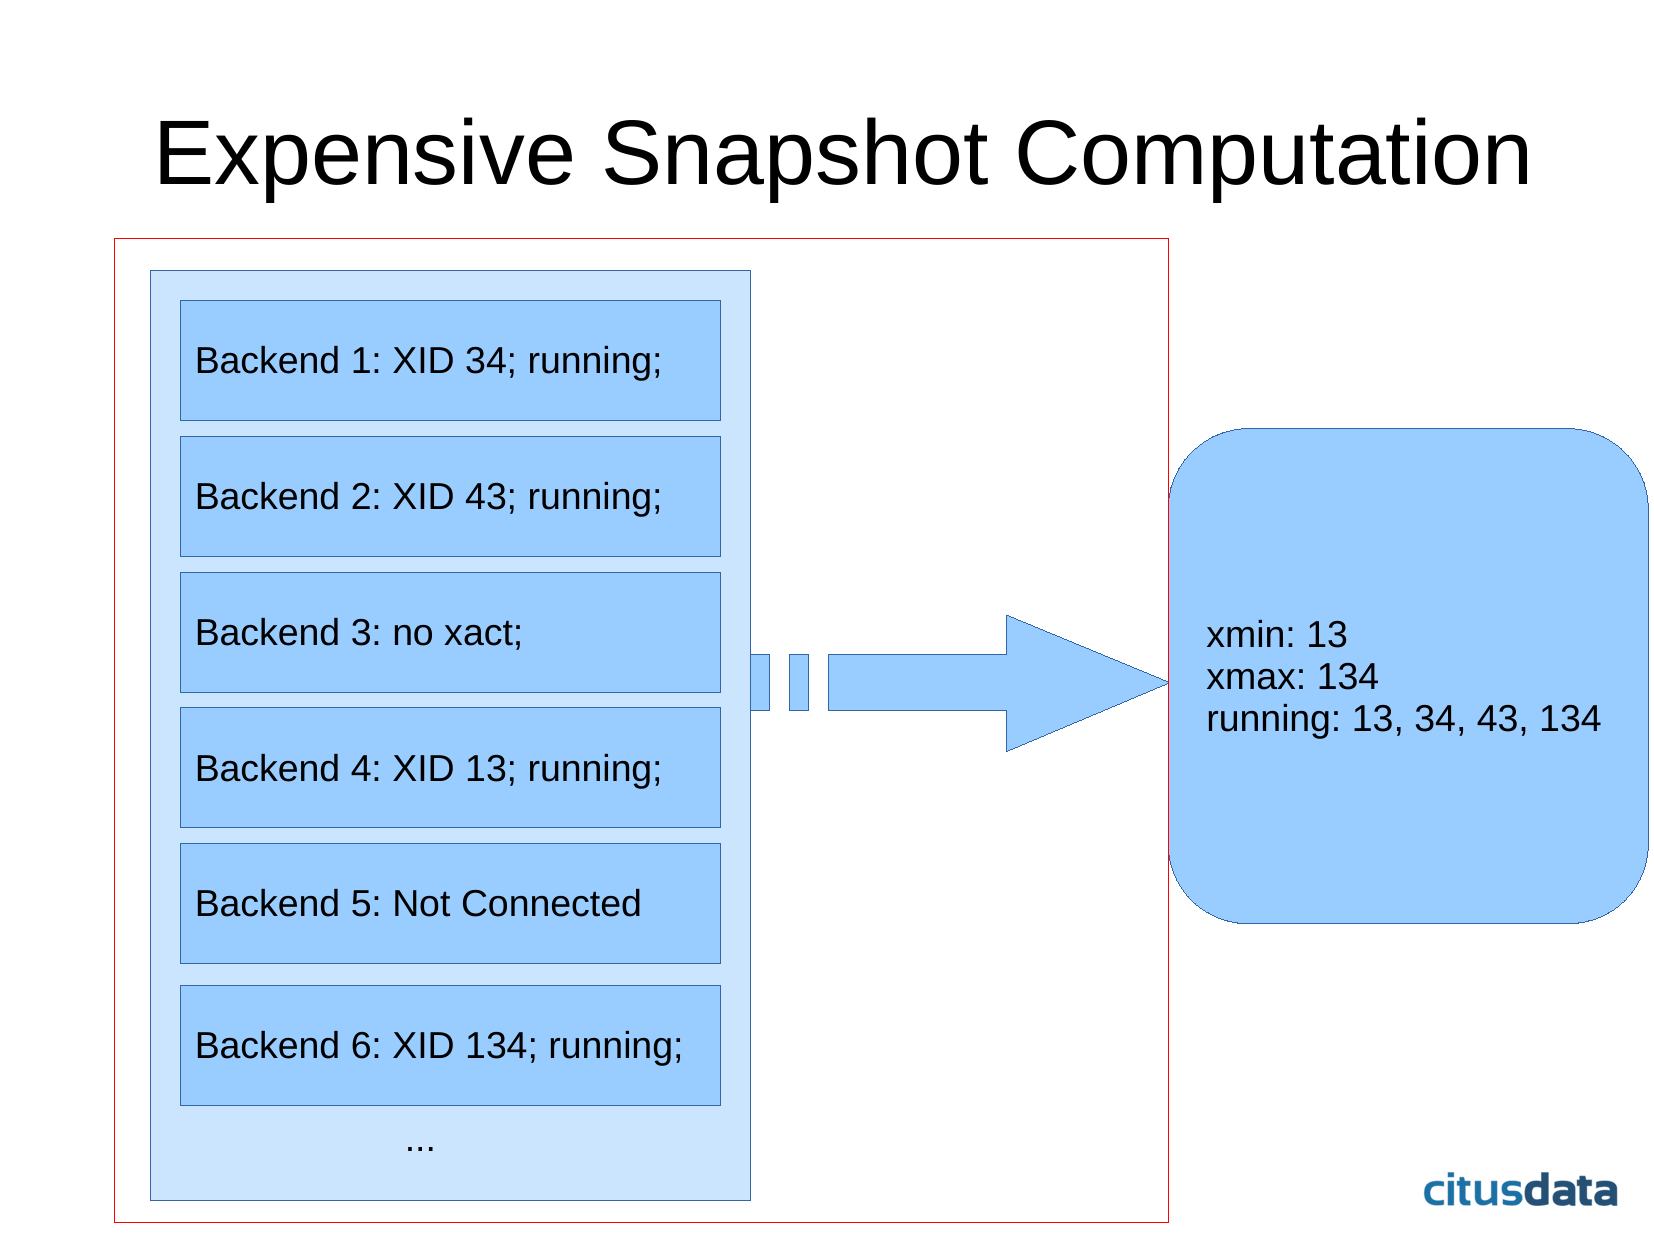

# Expensive Snapshot Computation
Backend 1: XID 34; running;
xmin: 13
xmax: 134
running: 13, 34, 43, 134
Backend 2: XID 43; running;
Backend 3: no xact;
Backend 4: XID 13; running;
Backend 5: Not Connected
Backend 6: XID 134; running;
...